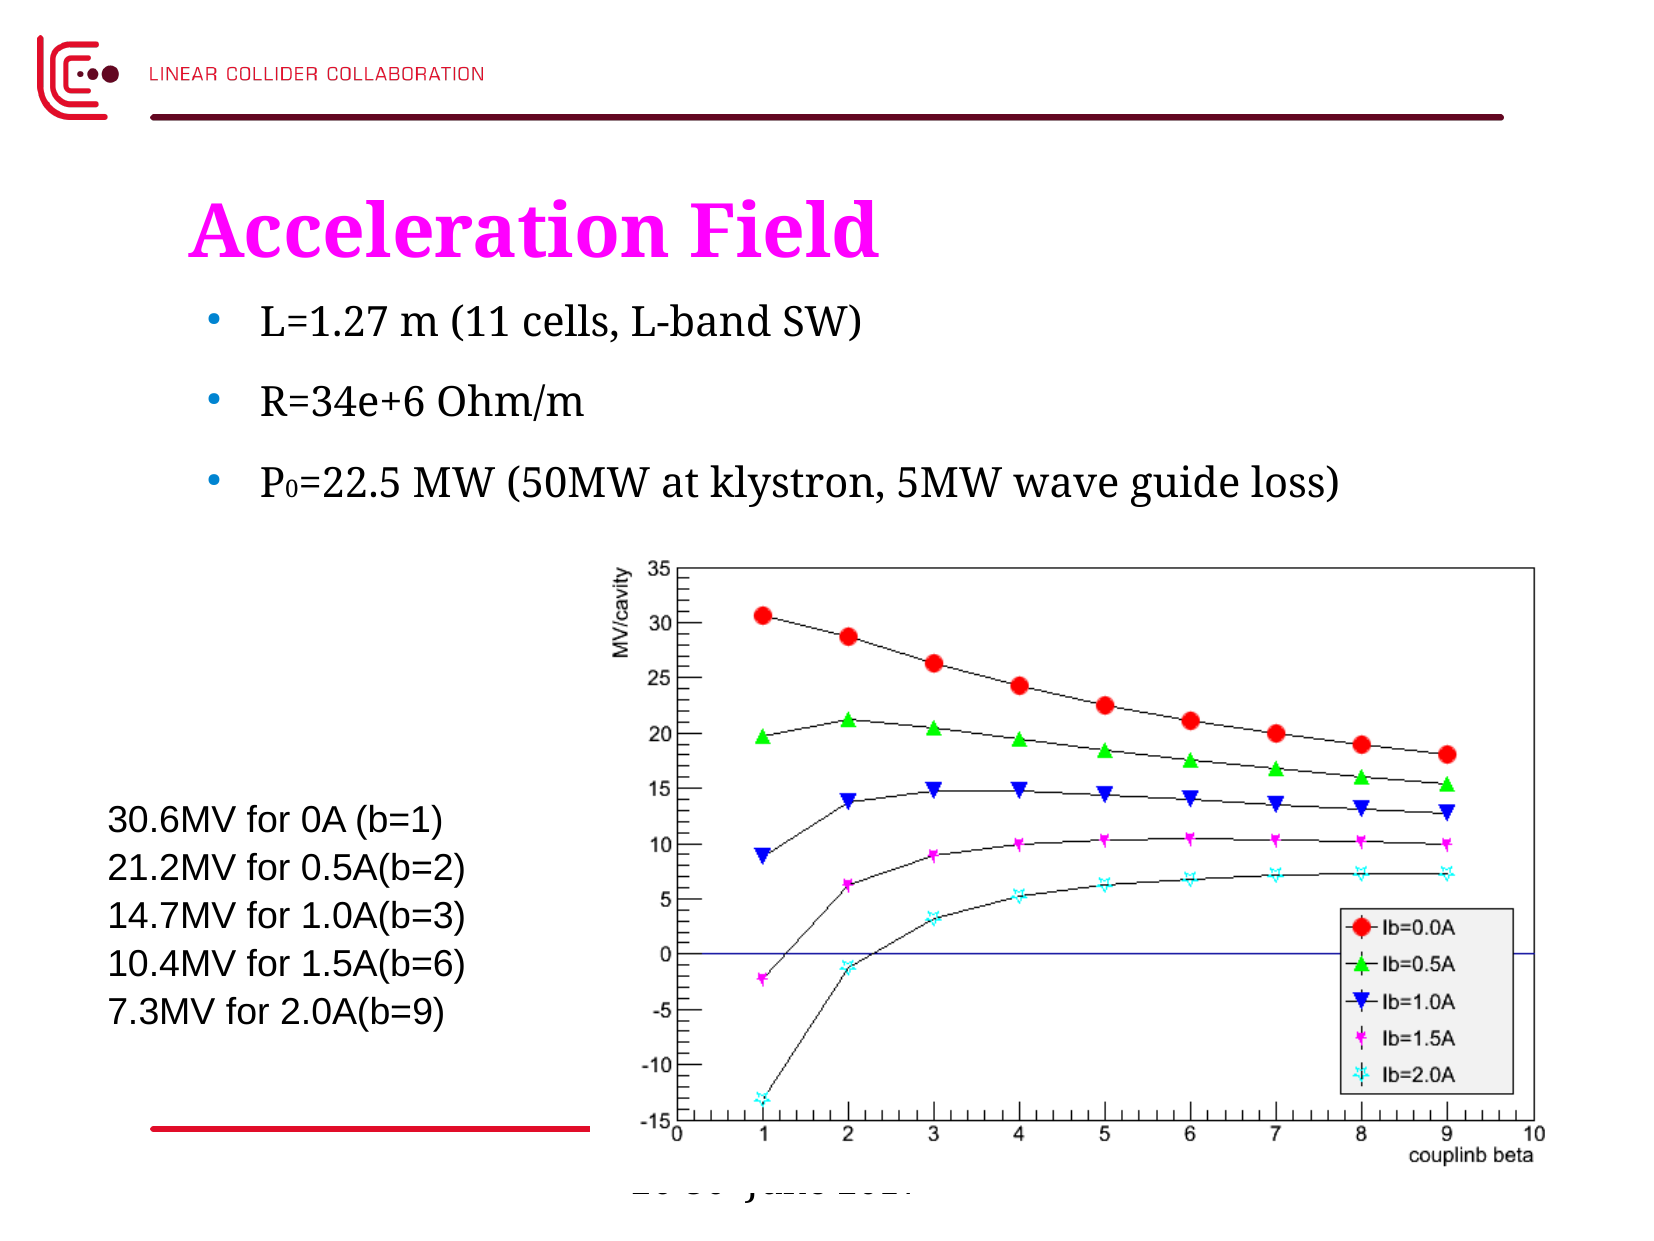

# Acceleration Field
L=1.27 m (11 cells, L-band SW)
R=34e+6 Ohm/m
P0=22.5 MW (50MW at klystron, 5MW wave guide loss)
30.6MV for 0A (b=1)
21.2MV for 0.5A(b=2)
14.7MV for 1.0A(b=3)
10.4MV for 1.5A(b=6)
7.3MV for 2.0A(b=9)